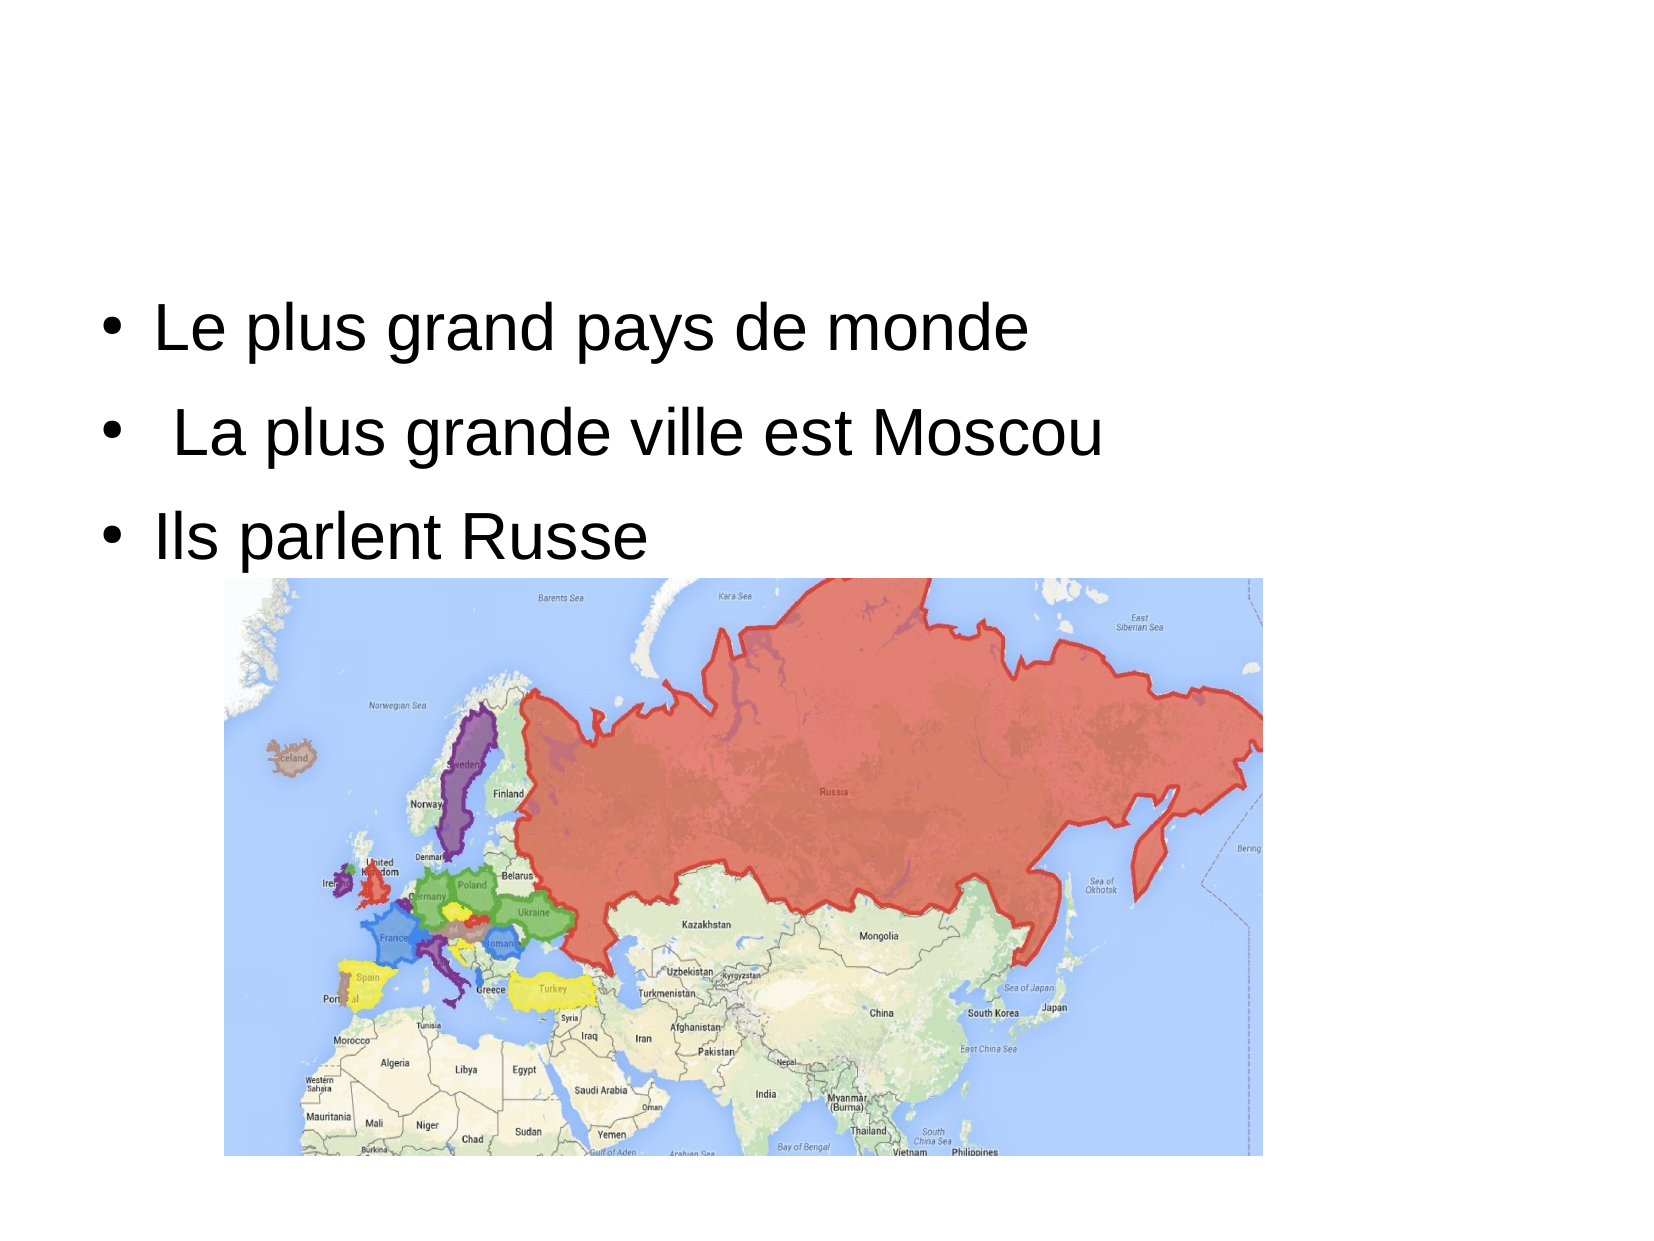

#
Le plus grand pays de monde
 La plus grande ville est Moscou
Ils parlent Russe